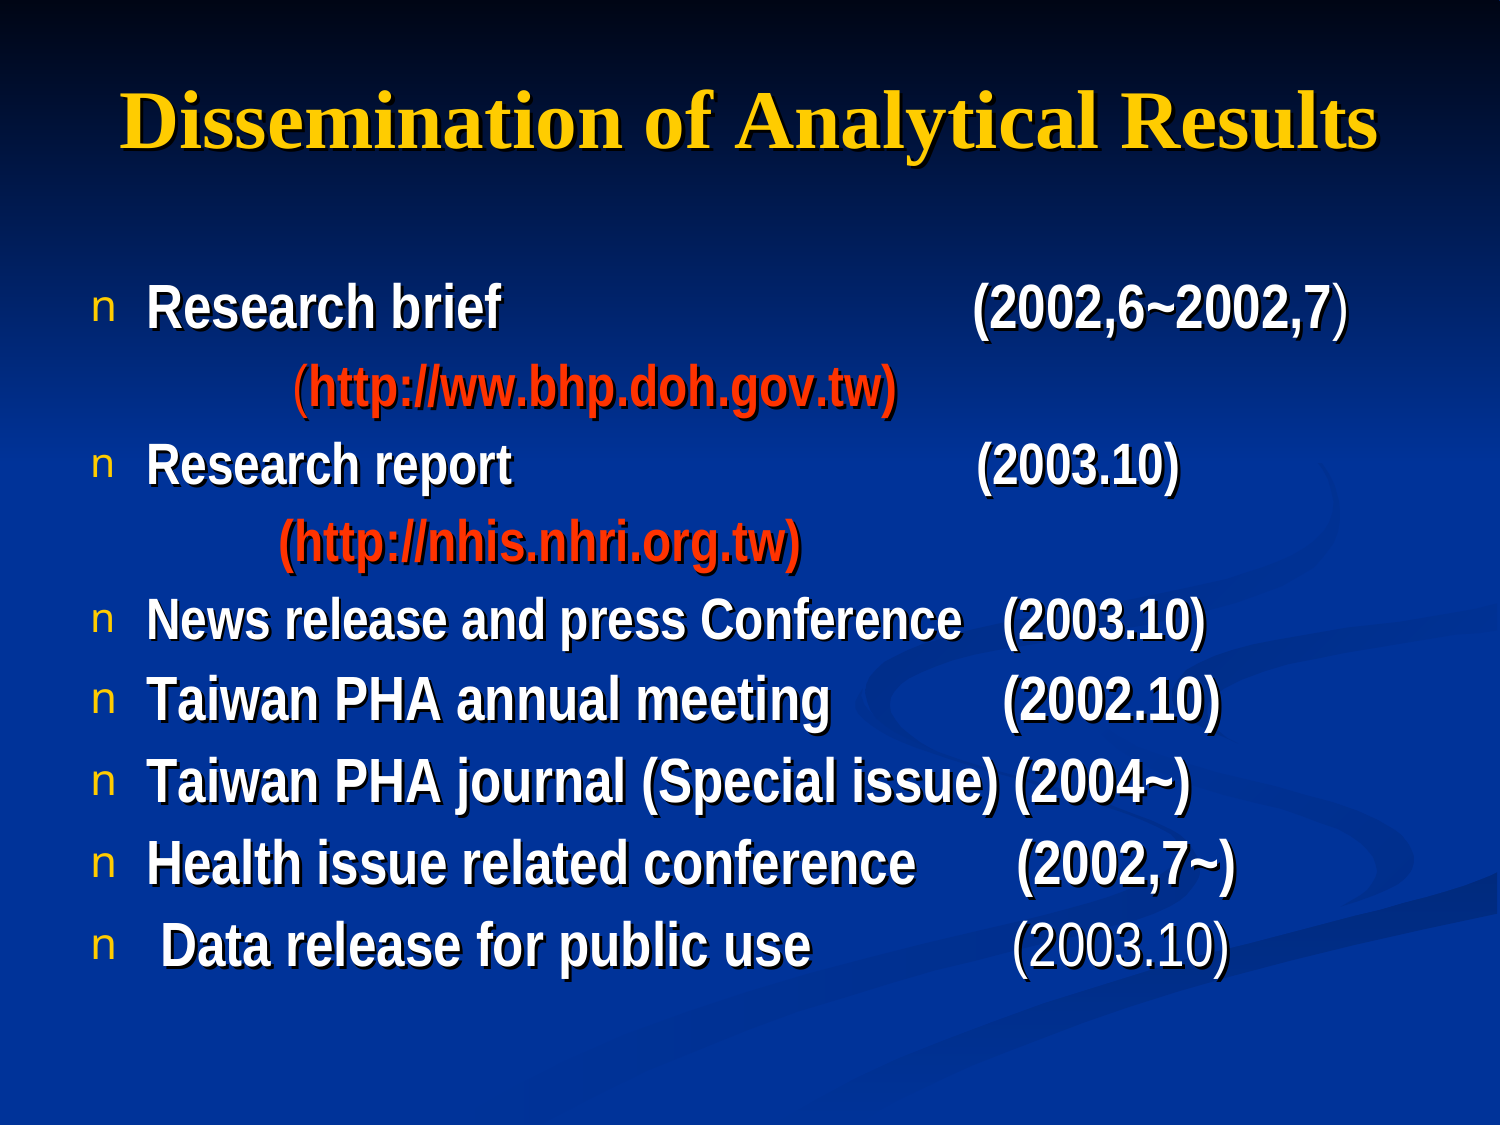

# Dissemination of Analytical Results
Research brief (2002,6~2002,7)
 (http://ww.bhp.doh.gov.tw)
Research report (2003.10)
 (http://nhis.nhri.org.tw)
News release and press Conference (2003.10)
Taiwan PHA annual meeting (2002.10)
Taiwan PHA journal (Special issue) (2004~)
Health issue related conference (2002,7~)
 Data release for public use (2003.10)